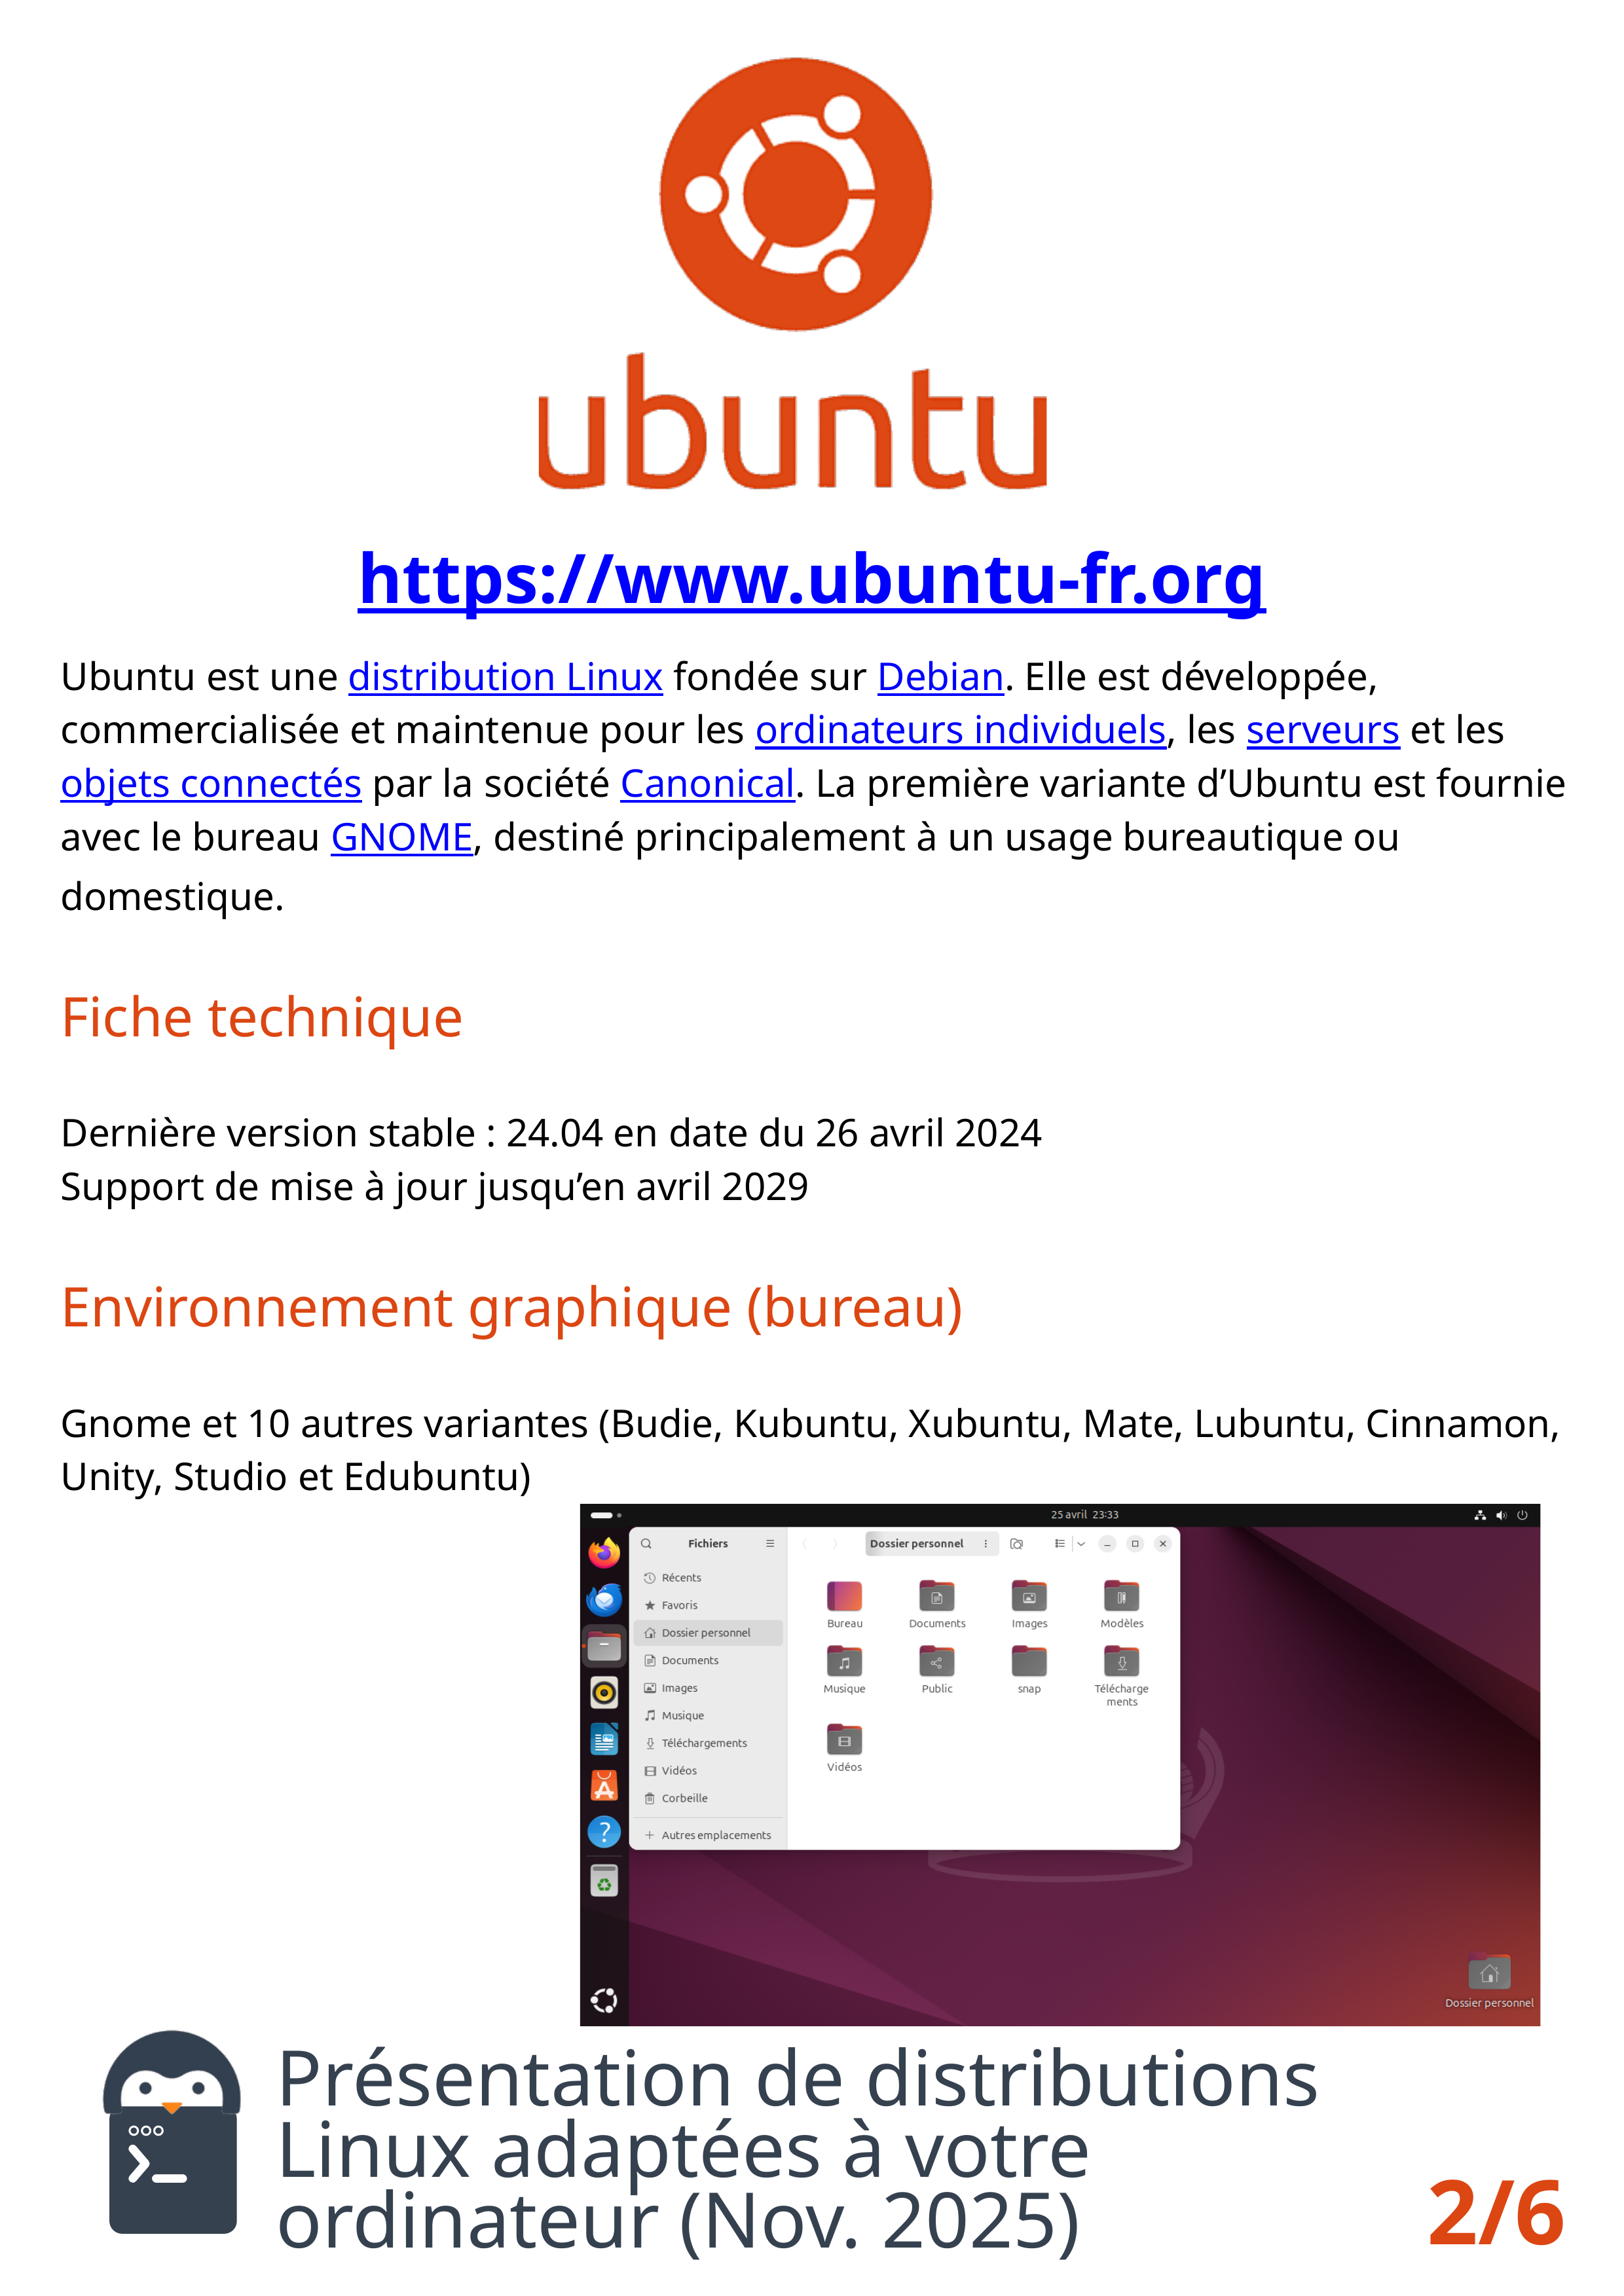

https://www.ubuntu-fr.org
Ubuntu est une distribution Linux fondée sur Debian. Elle est développée, commercialisée et maintenue pour les ordinateurs individuels, les serveurs et les objets connectés par la société Canonical. La première variante d’Ubuntu est fournie avec le bureau GNOME, destiné principalement à un usage bureautique ou domestique.
Fiche technique
Dernière version stable : 24.04 en date du 26 avril 2024
Support de mise à jour jusqu’en avril 2029
Environnement graphique (bureau)
Gnome et 10 autres variantes (Budie, Kubuntu, Xubuntu, Mate, Lubuntu, Cinnamon, Unity, Studio et Edubuntu)
Présentation de distributions Linux adaptées à votre ordinateur (Nov. 2025)
2/6